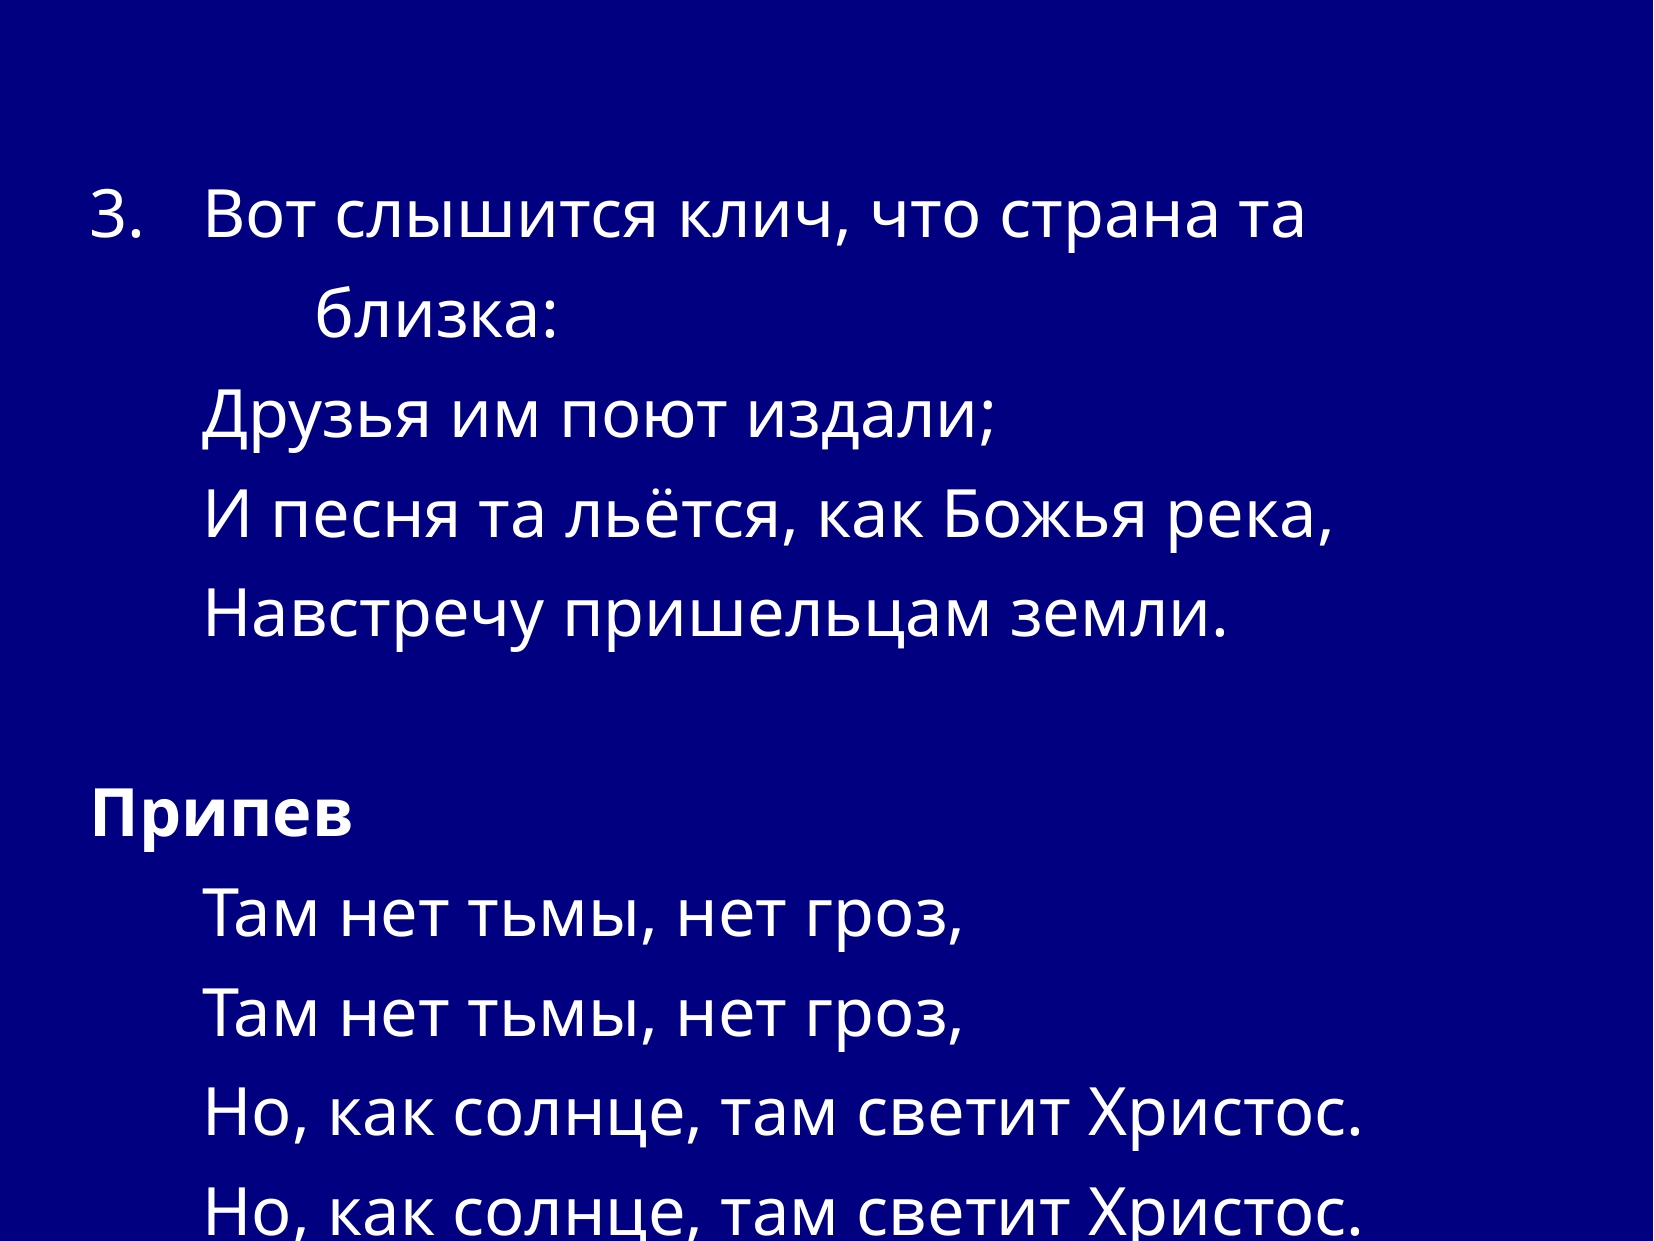

3.	Вот слышится клич, что страна та
		близка:
	Друзья им поют издали;
	И песня та льётся, как Божья река,
	Навстречу пришельцам земли.
Припев
	Там нет тьмы, нет гроз,
	Там нет тьмы, нет гроз,
	Но, как солнце, там светит Христос.
	Но, как солнце, там светит Христос.